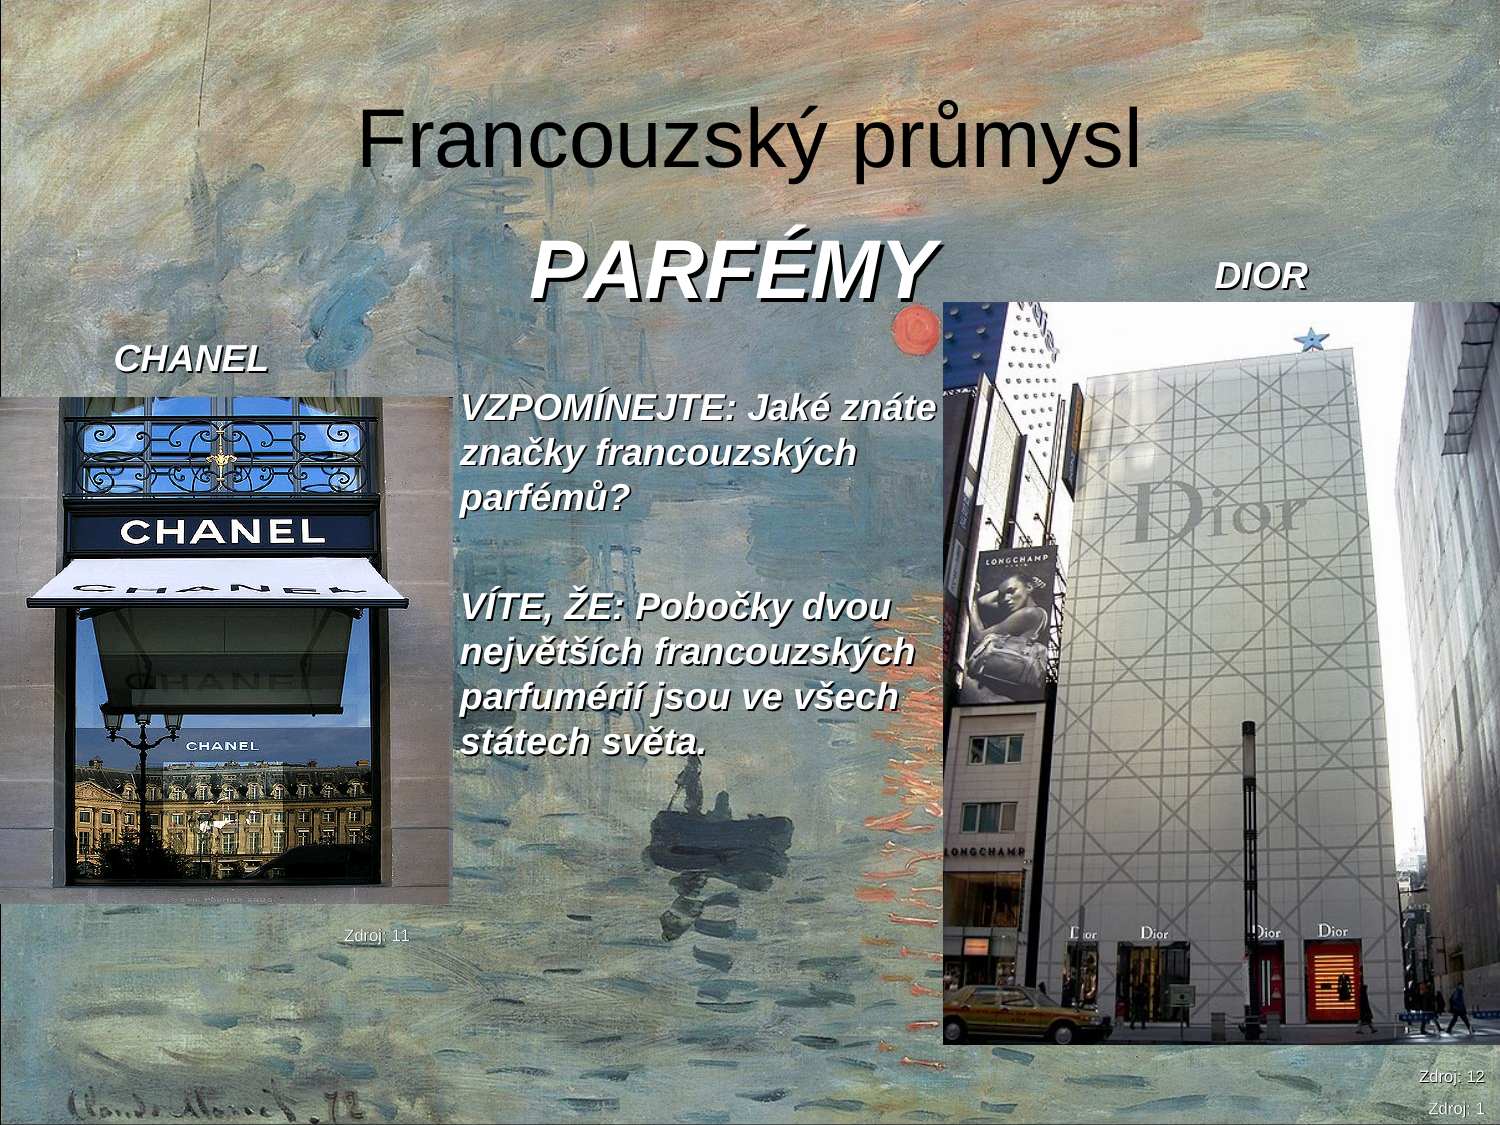

# Francouzský průmysl
PARFÉMY
 DIOR
 CHANEL
VZPOMÍNEJTE: Jaké znáte značky francouzských parfémů?
VÍTE, ŽE: Pobočky dvou největších francouzských parfumérií jsou ve všech státech světa.
Zdroj: 11
Zdroj: 12
Zdroj: 1